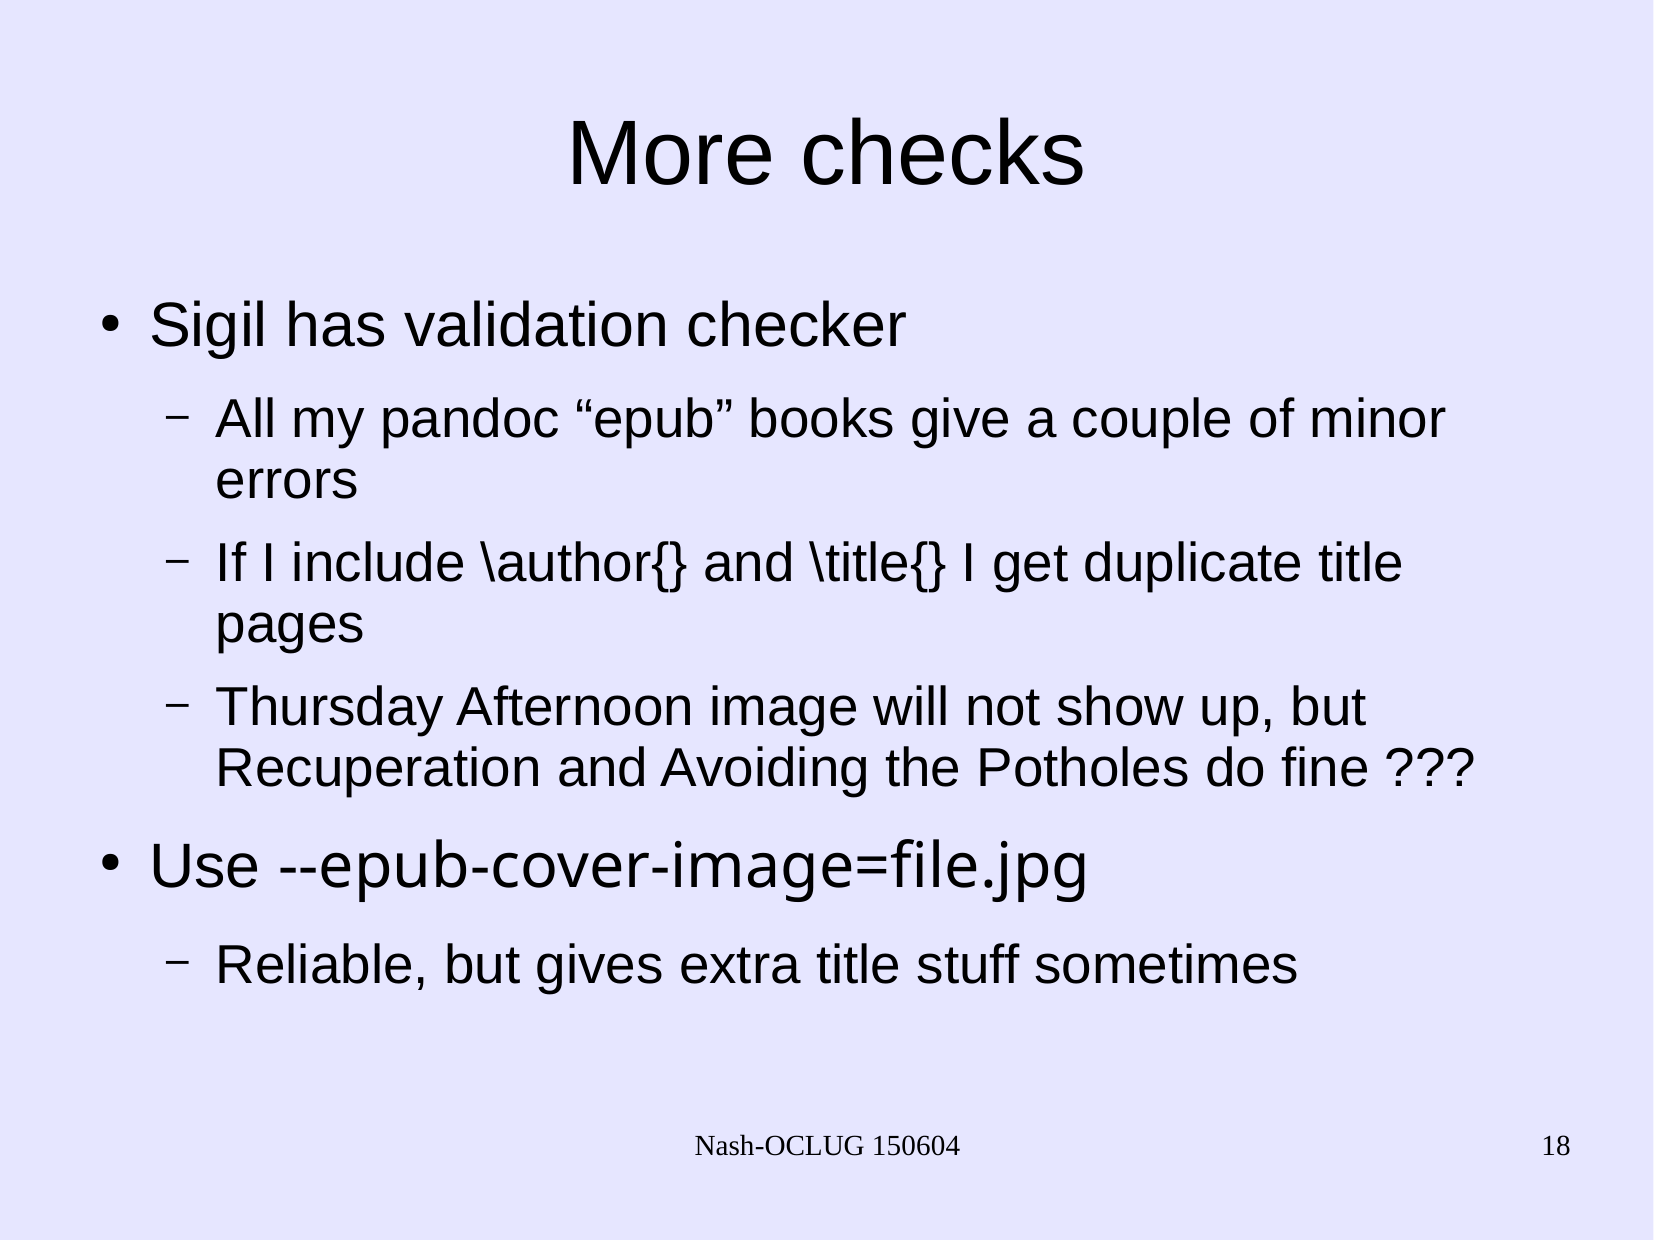

# More checks
Sigil has validation checker
All my pandoc “epub” books give a couple of minor errors
If I include \author{} and \title{} I get duplicate title pages
Thursday Afternoon image will not show up, but Recuperation and Avoiding the Potholes do fine ???
Use --epub-cover-image=file.jpg
Reliable, but gives extra title stuff sometimes
18